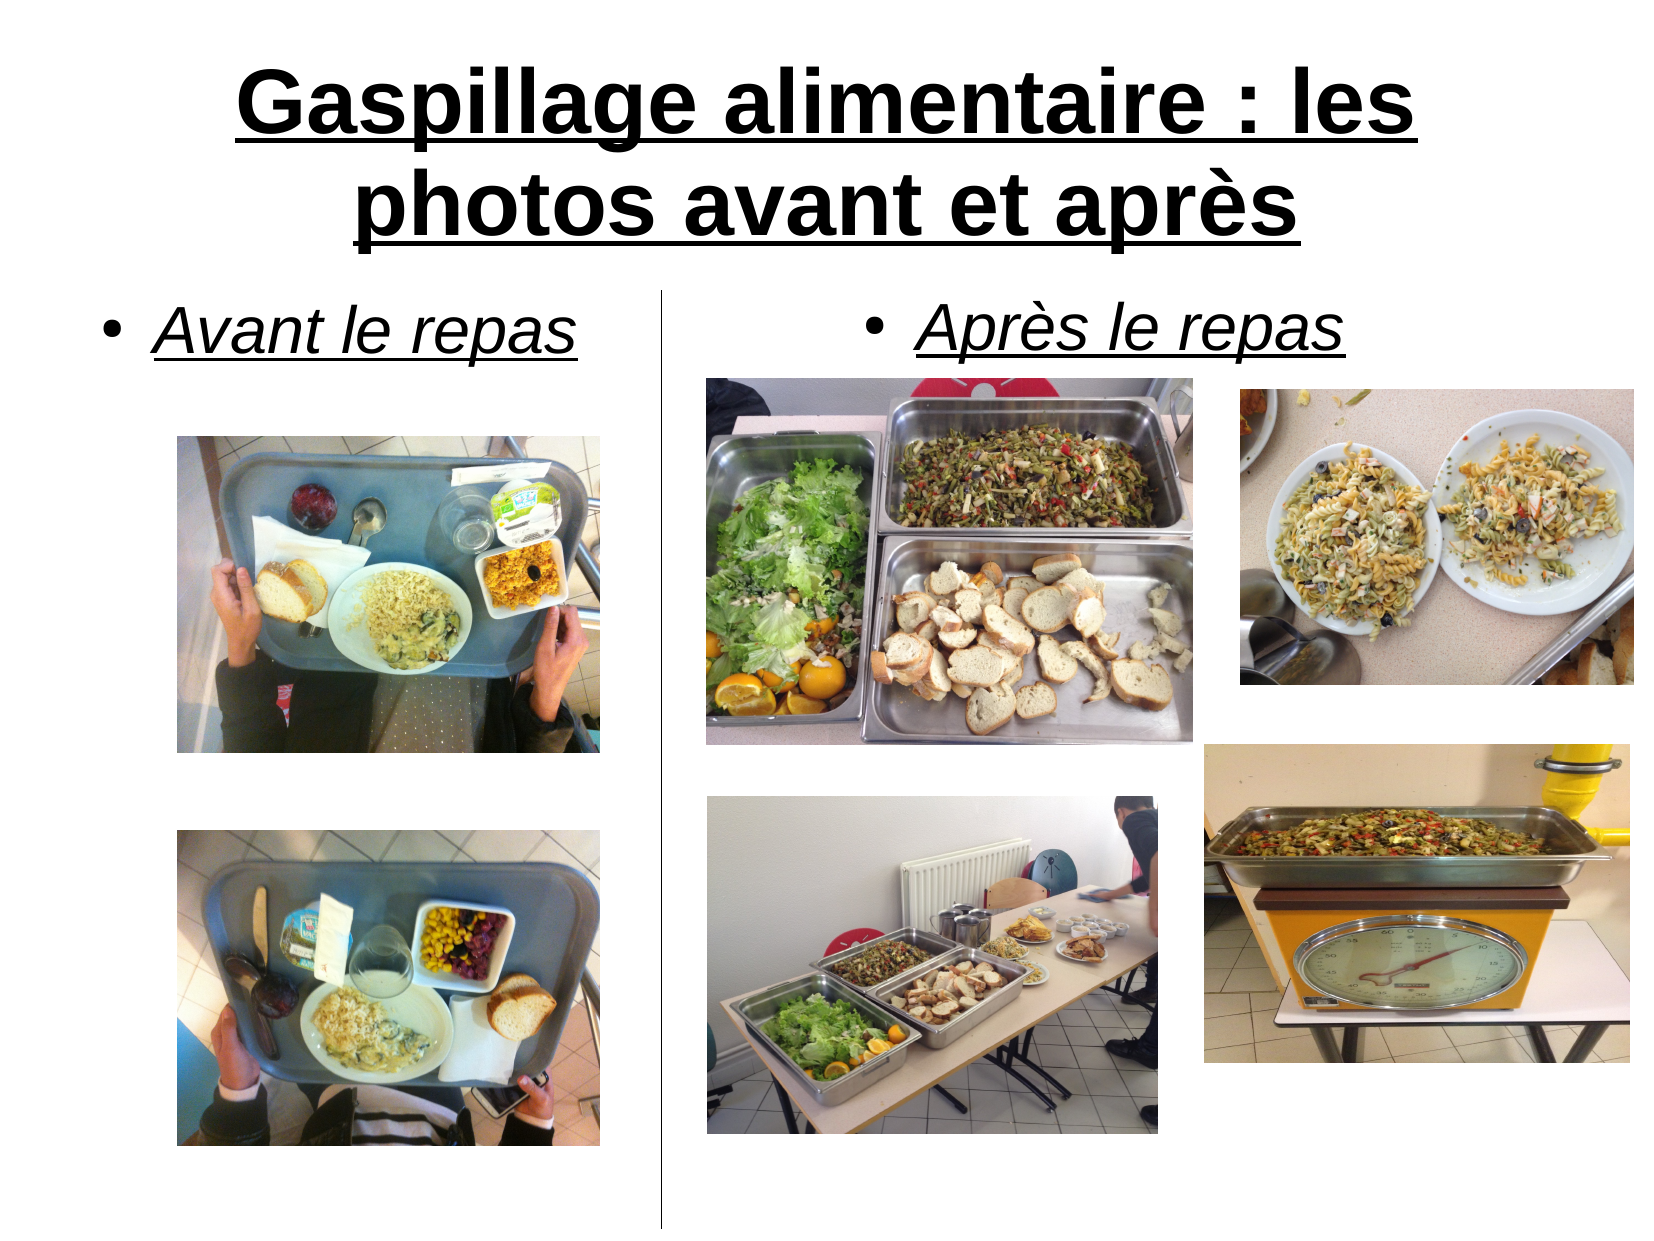

# Gaspillage alimentaire : les photos avant et après
Après le repas
Avant le repas